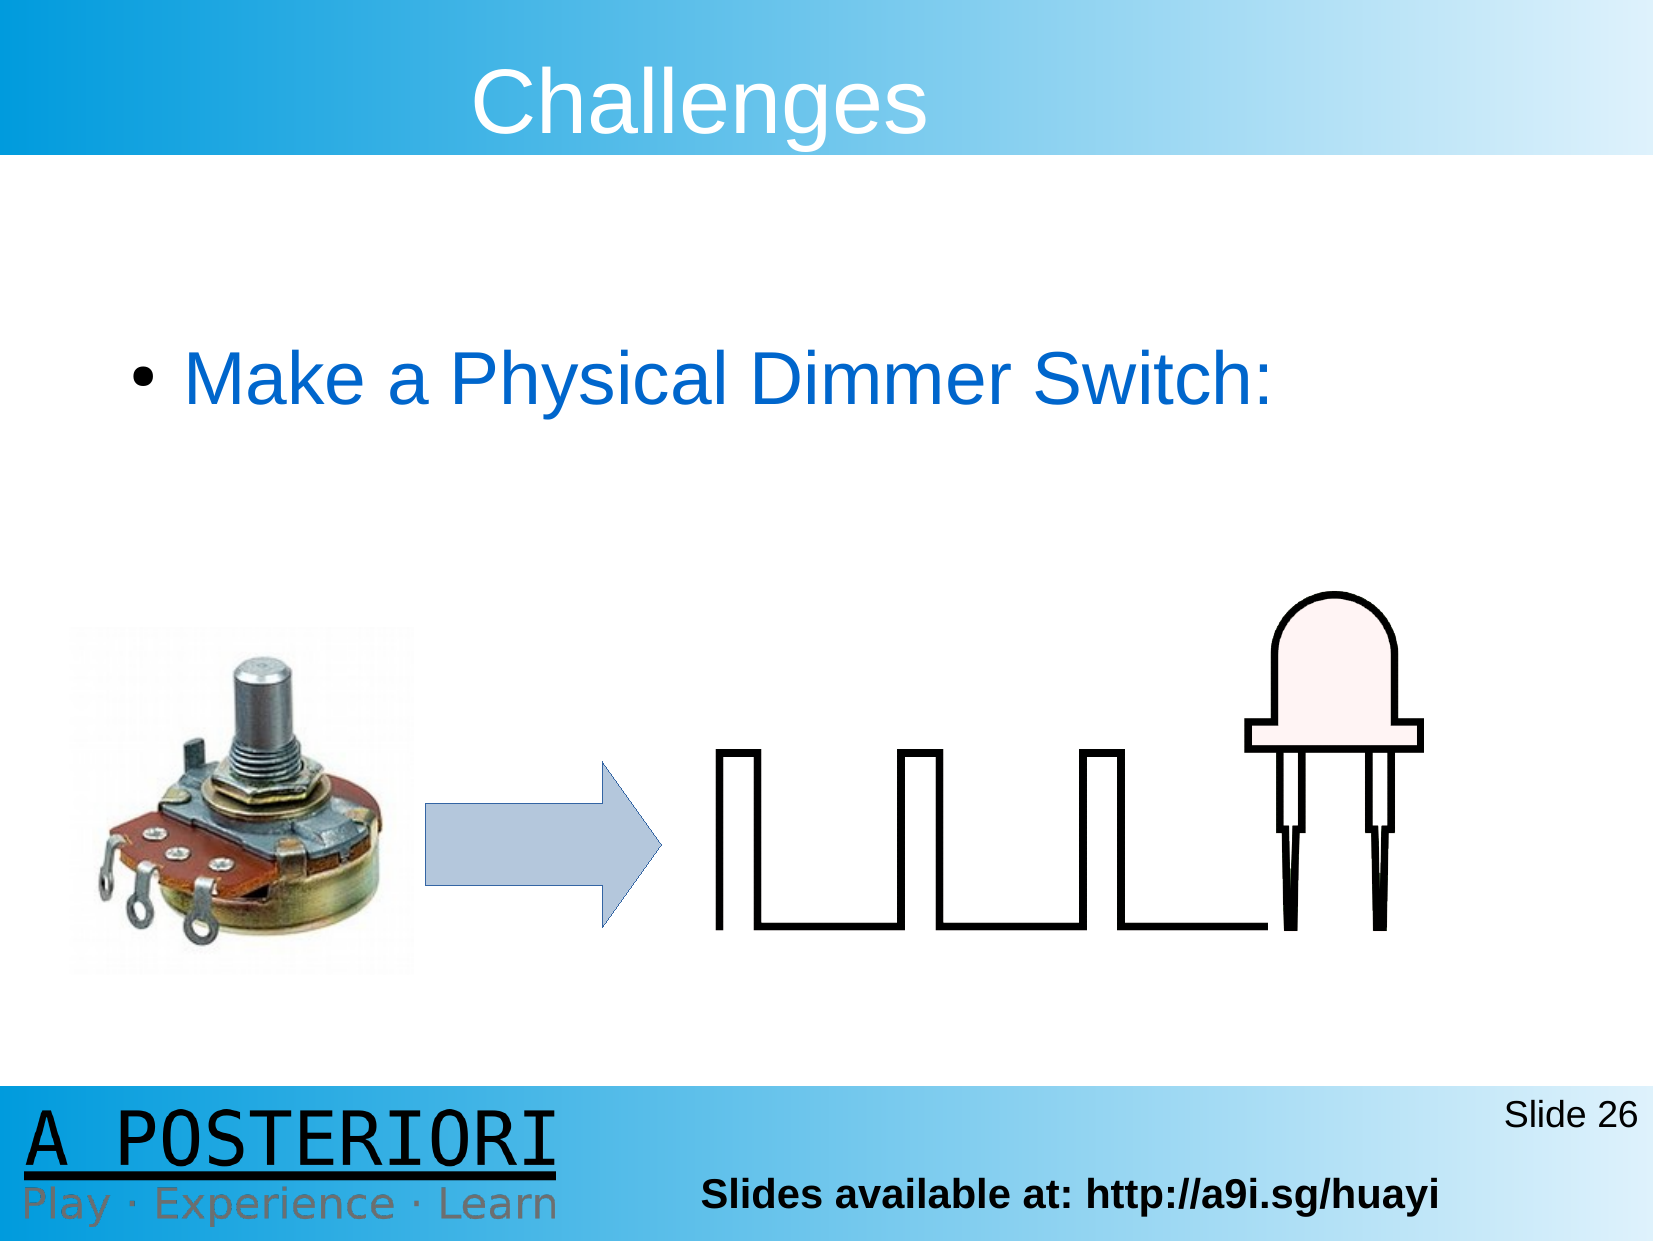

# Challenges
Make a Physical Dimmer Switch: